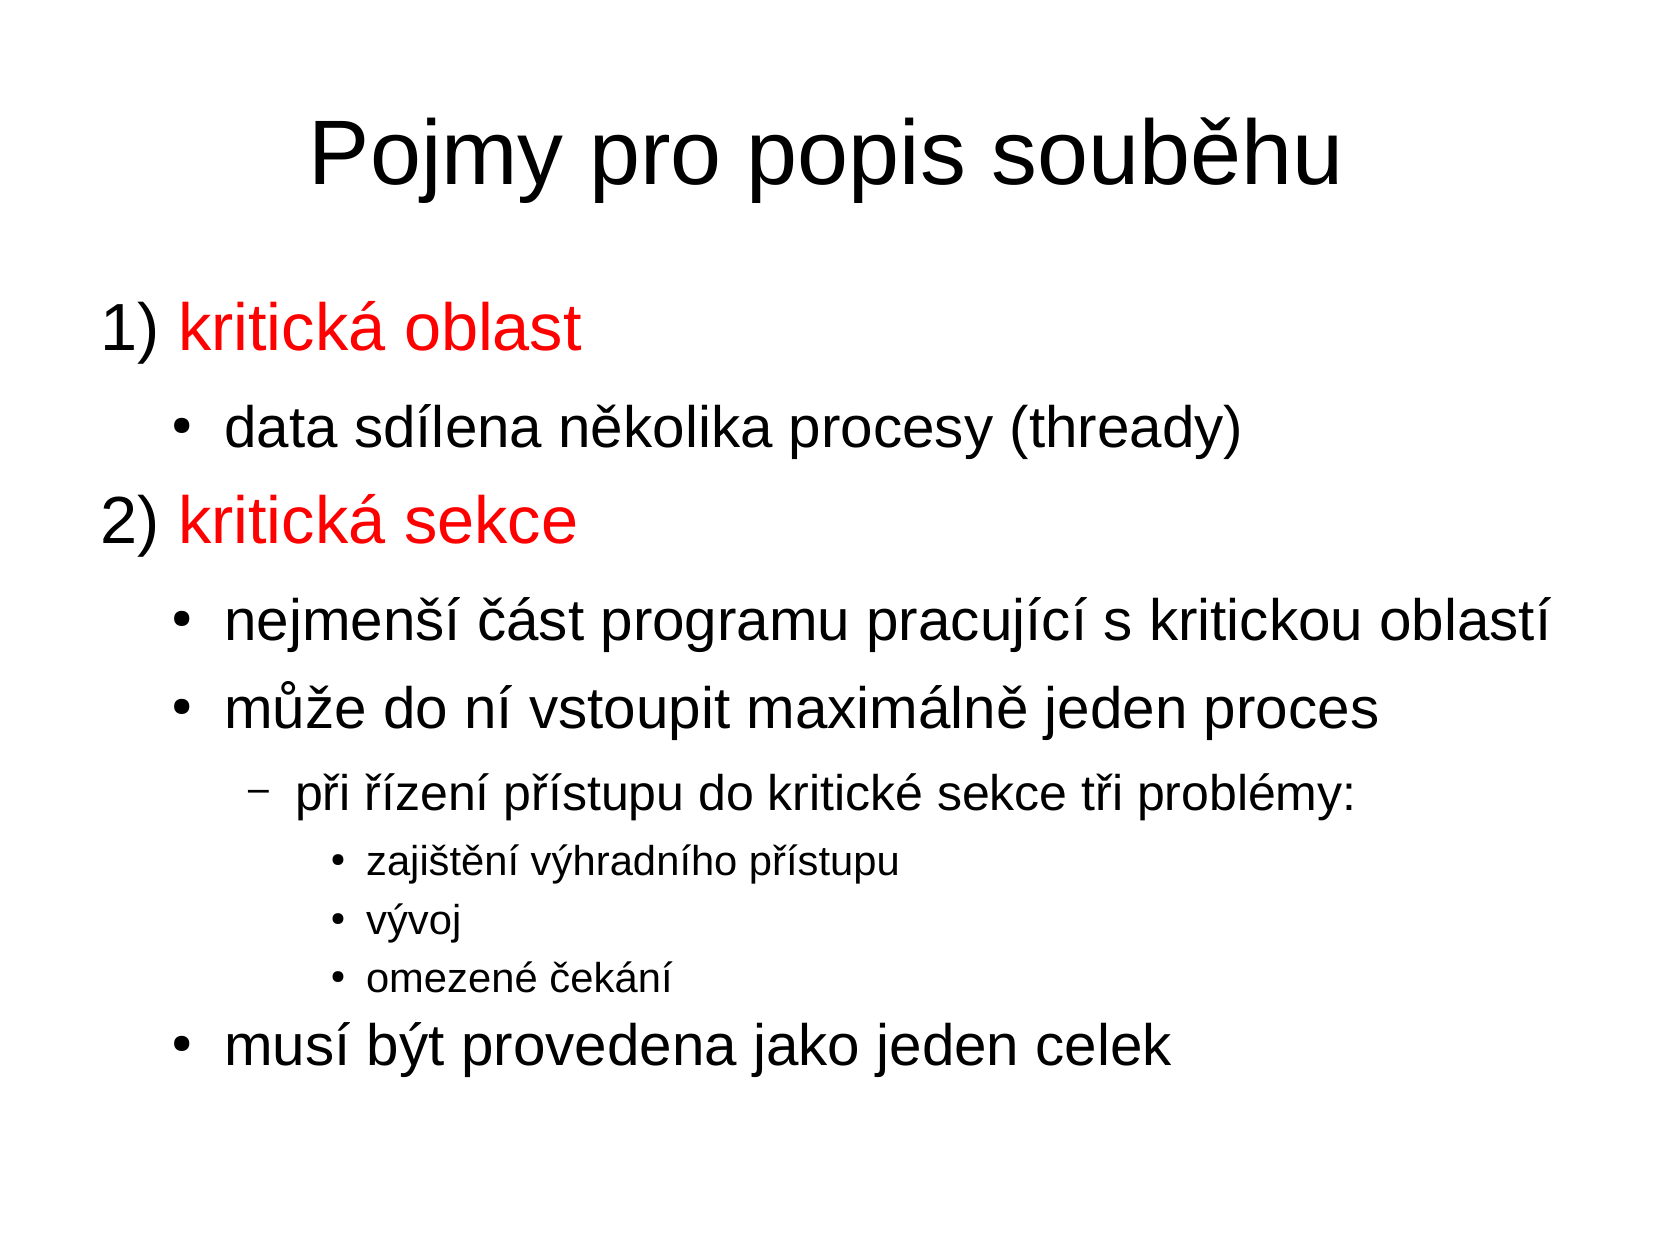

# Pojmy pro popis souběhu
 kritická oblast
data sdílena několika procesy (thready)
 kritická sekce
nejmenší část programu pracující s kritickou oblastí
může do ní vstoupit maximálně jeden proces
při řízení přístupu do kritické sekce tři problémy:
zajištění výhradního přístupu
vývoj
omezené čekání
musí být provedena jako jeden celek